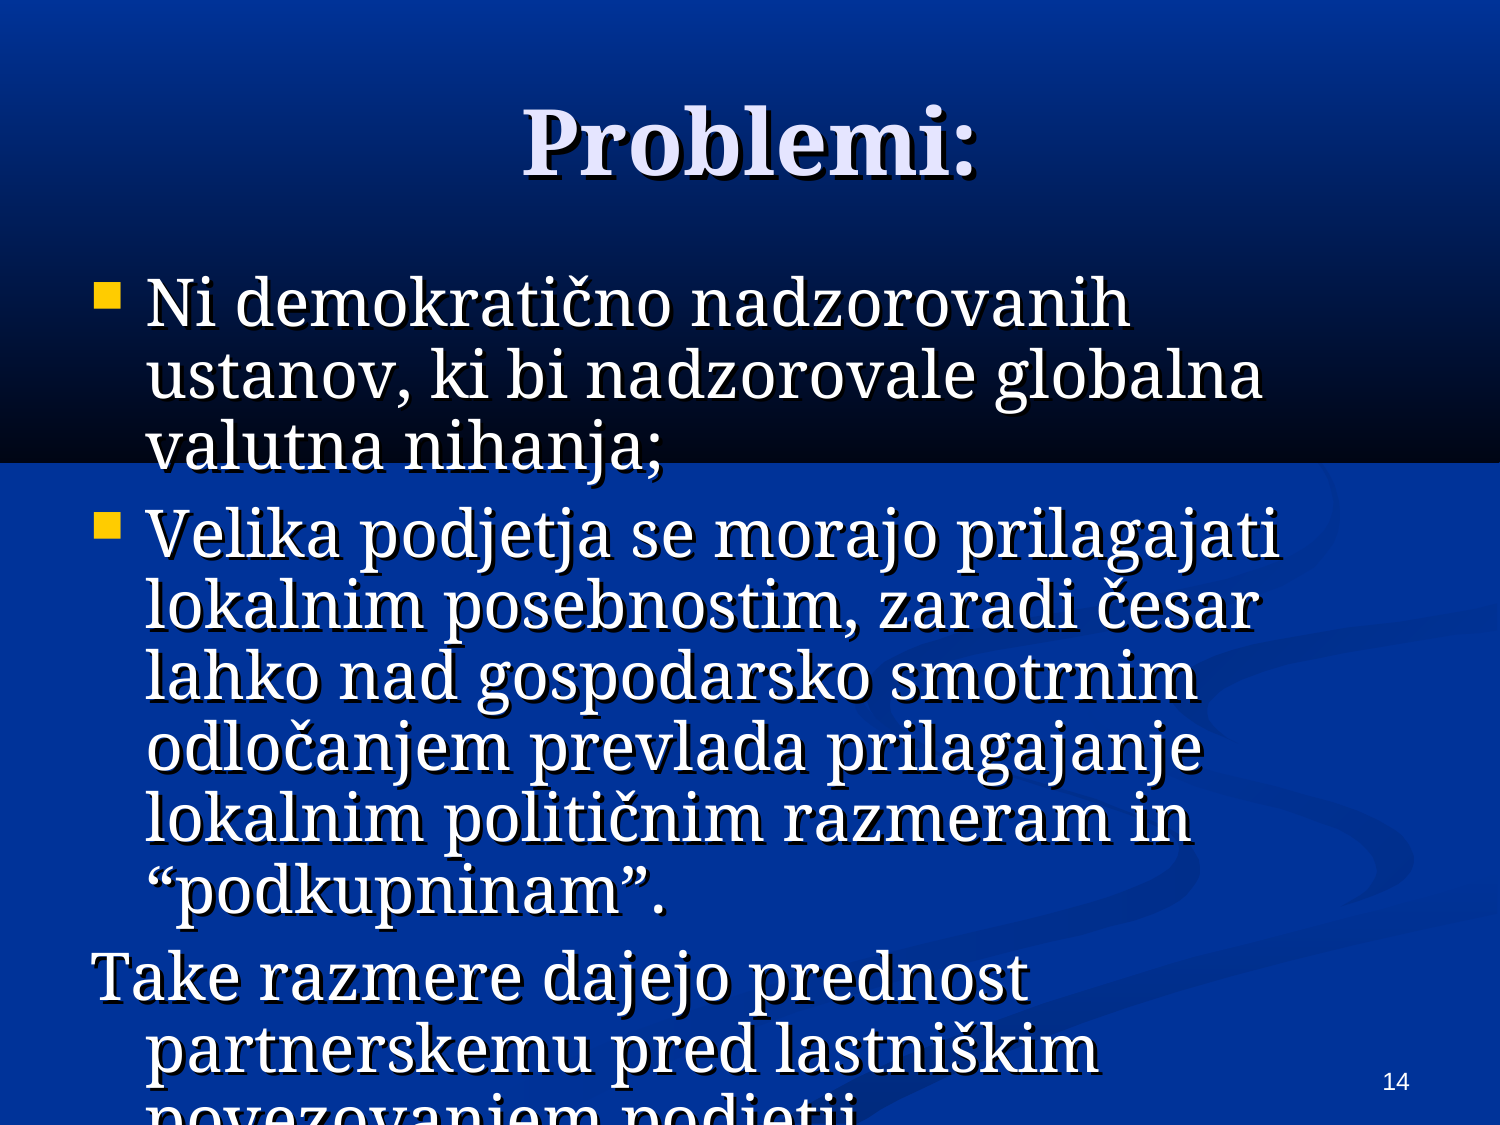

# Problemi:
Ni demokratično nadzorovanih ustanov, ki bi nadzorovale globalna valutna nihanja;
Velika podjetja se morajo prilagajati lokalnim posebnostim, zaradi česar lahko nad gospodarsko smotrnim odločanjem prevlada prilagajanje lokalnim političnim razmeram in “podkupninam”.
Take razmere dajejo prednost partnerskemu pred lastniškim povezovanjem podjetij.